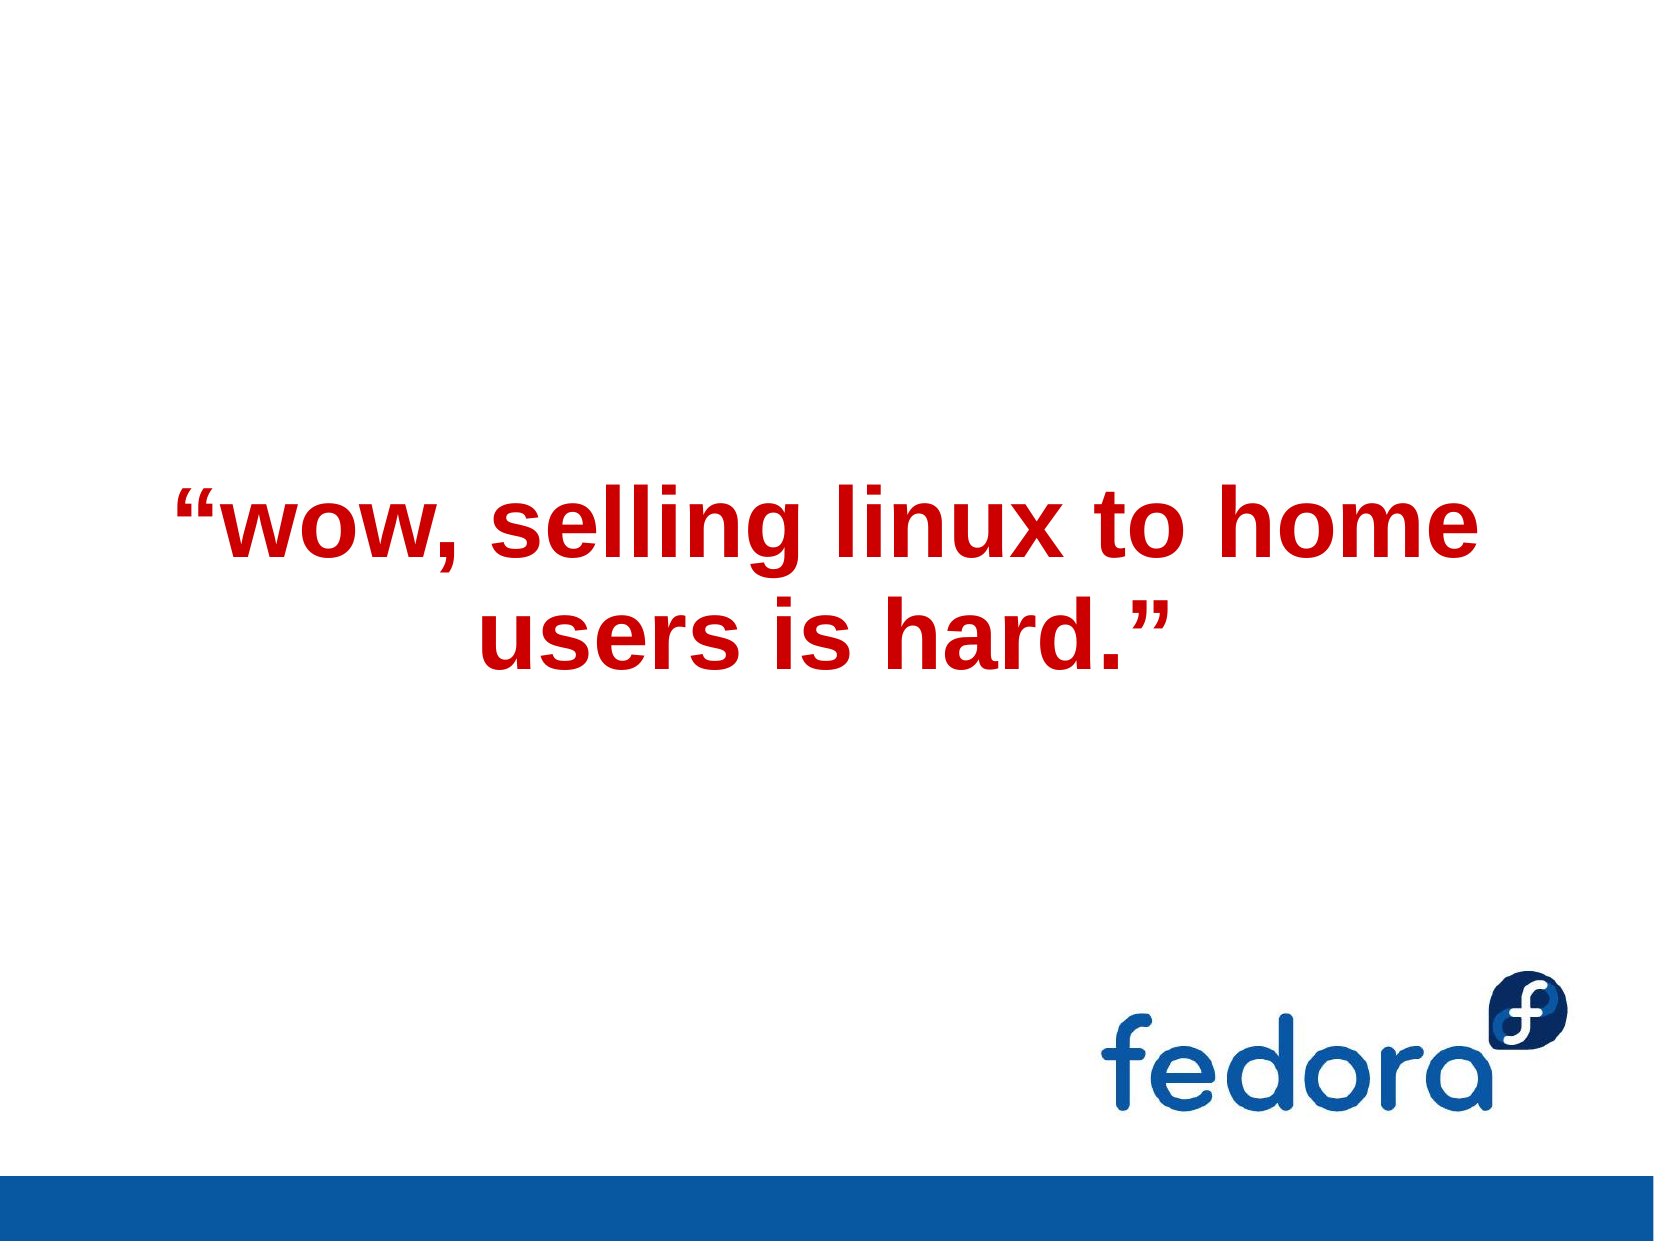

# “wow, selling linux to home users is hard.”